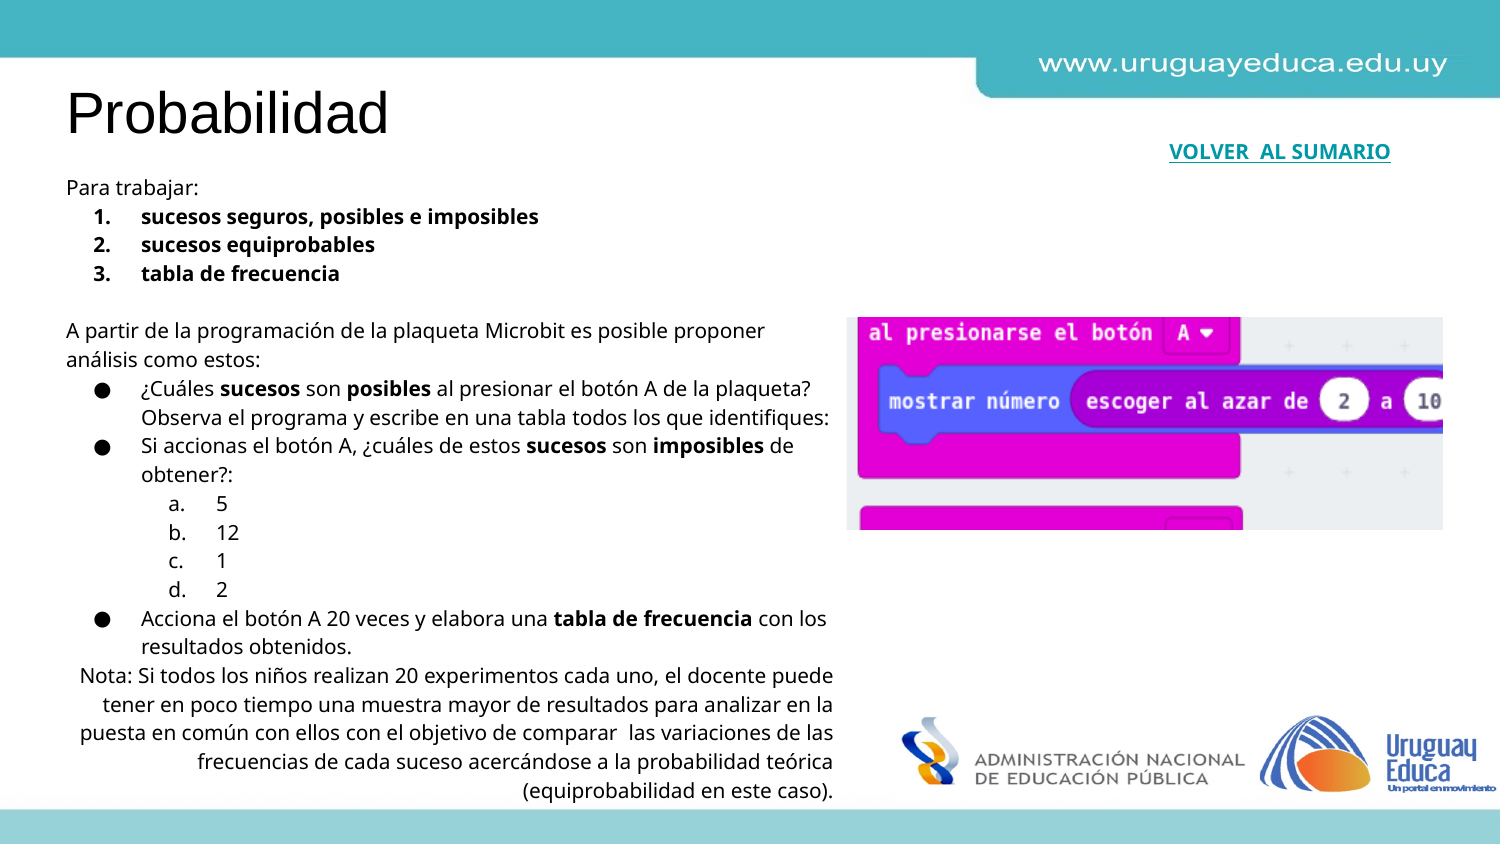

# Probabilidad
VOLVER AL SUMARIO
Para trabajar:
sucesos seguros, posibles e imposibles
sucesos equiprobables
tabla de frecuencia
A partir de la programación de la plaqueta Microbit es posible proponer análisis como estos:
¿Cuáles sucesos son posibles al presionar el botón A de la plaqueta? Observa el programa y escribe en una tabla todos los que identifiques:
Si accionas el botón A, ¿cuáles de estos sucesos son imposibles de obtener?:
5
12
1
2
Acciona el botón A 20 veces y elabora una tabla de frecuencia con los resultados obtenidos.
Nota: Si todos los niños realizan 20 experimentos cada uno, el docente puede tener en poco tiempo una muestra mayor de resultados para analizar en la puesta en común con ellos con el objetivo de comparar las variaciones de las frecuencias de cada suceso acercándose a la probabilidad teórica (equiprobabilidad en este caso).